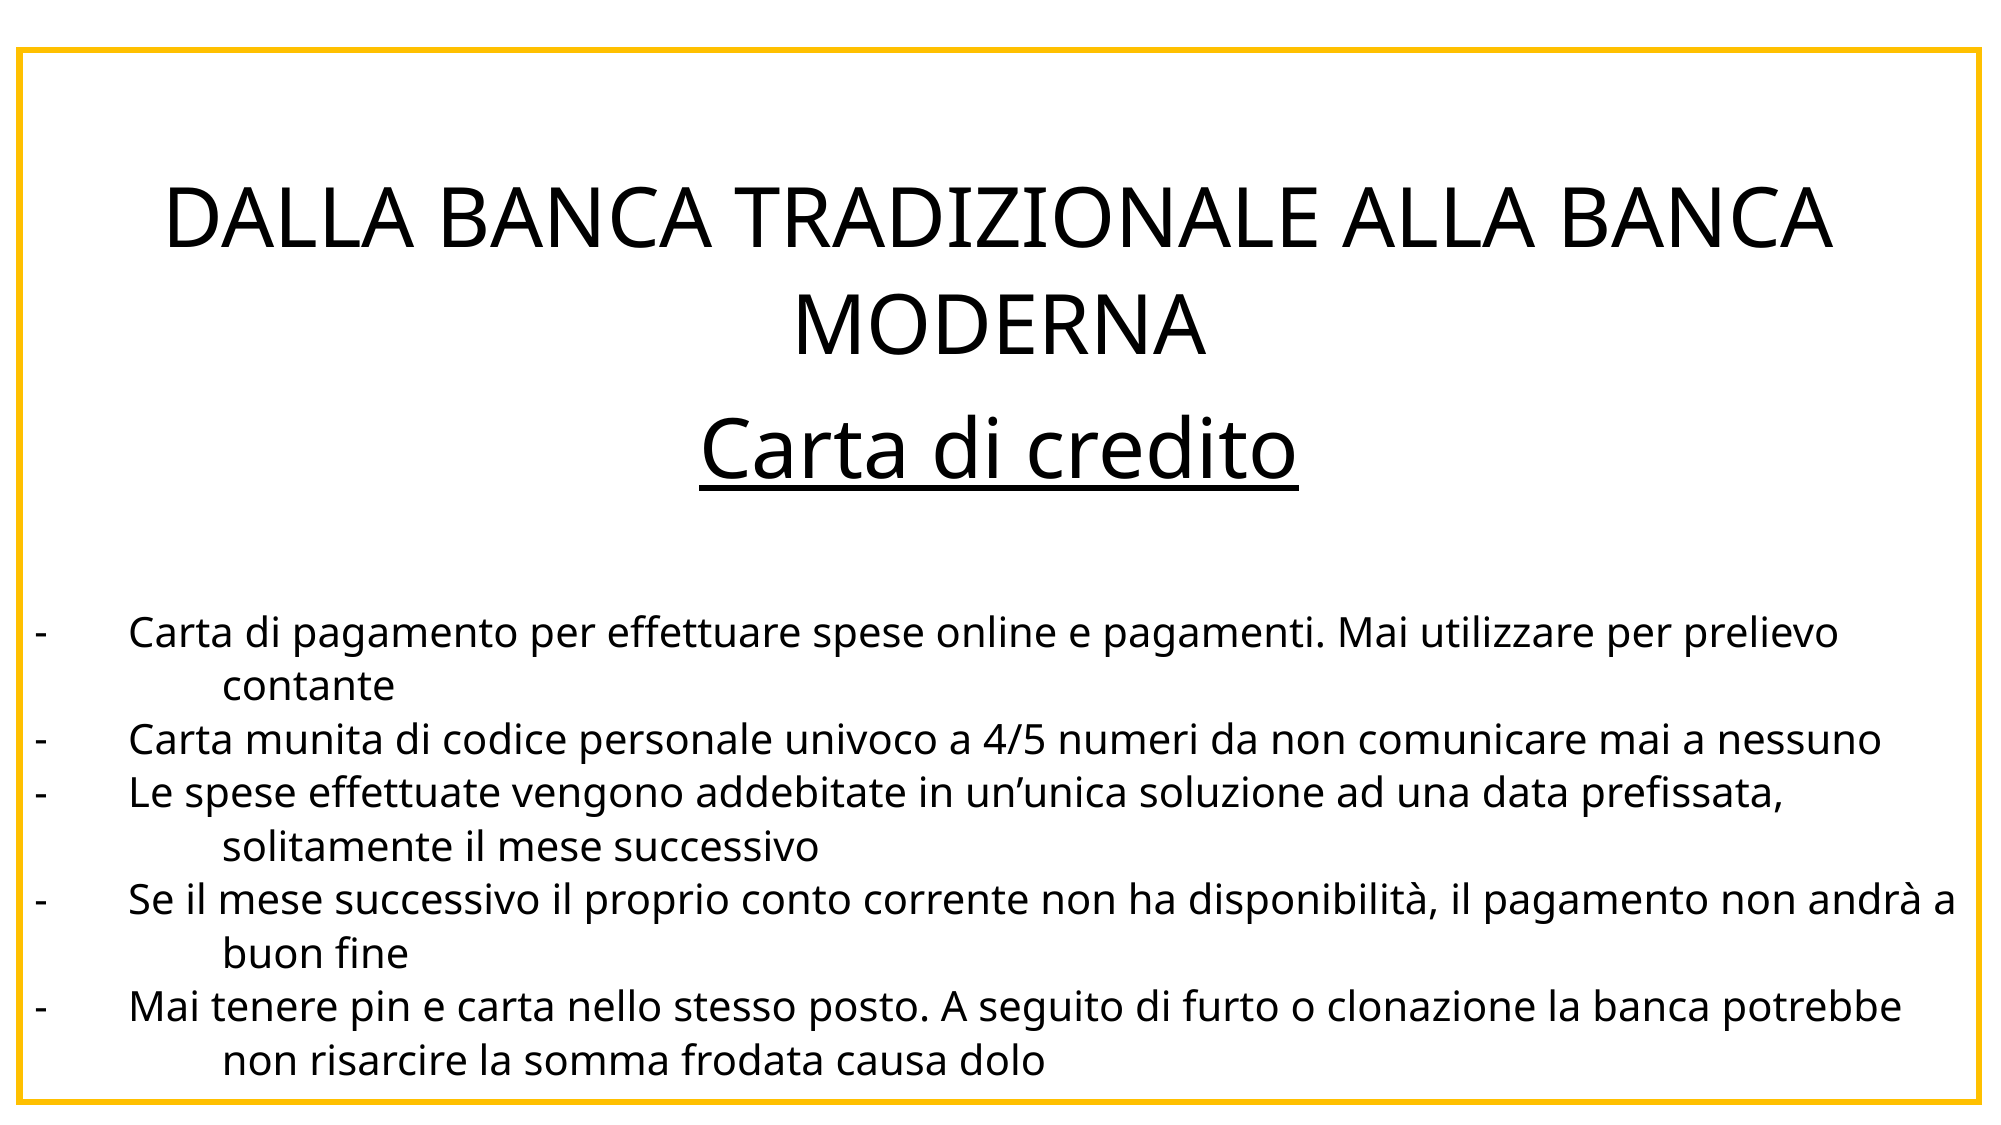

DALLA BANCA TRADIZIONALE ALLA BANCA MODERNA
Carta di credito
Carta di pagamento per effettuare spese online e pagamenti. Mai utilizzare per prelievo contante
Carta munita di codice personale univoco a 4/5 numeri da non comunicare mai a nessuno
Le spese effettuate vengono addebitate in un’unica soluzione ad una data prefissata, solitamente il mese successivo
Se il mese successivo il proprio conto corrente non ha disponibilità, il pagamento non andrà a buon fine
Mai tenere pin e carta nello stesso posto. A seguito di furto o clonazione la banca potrebbe non risarcire la somma frodata causa dolo